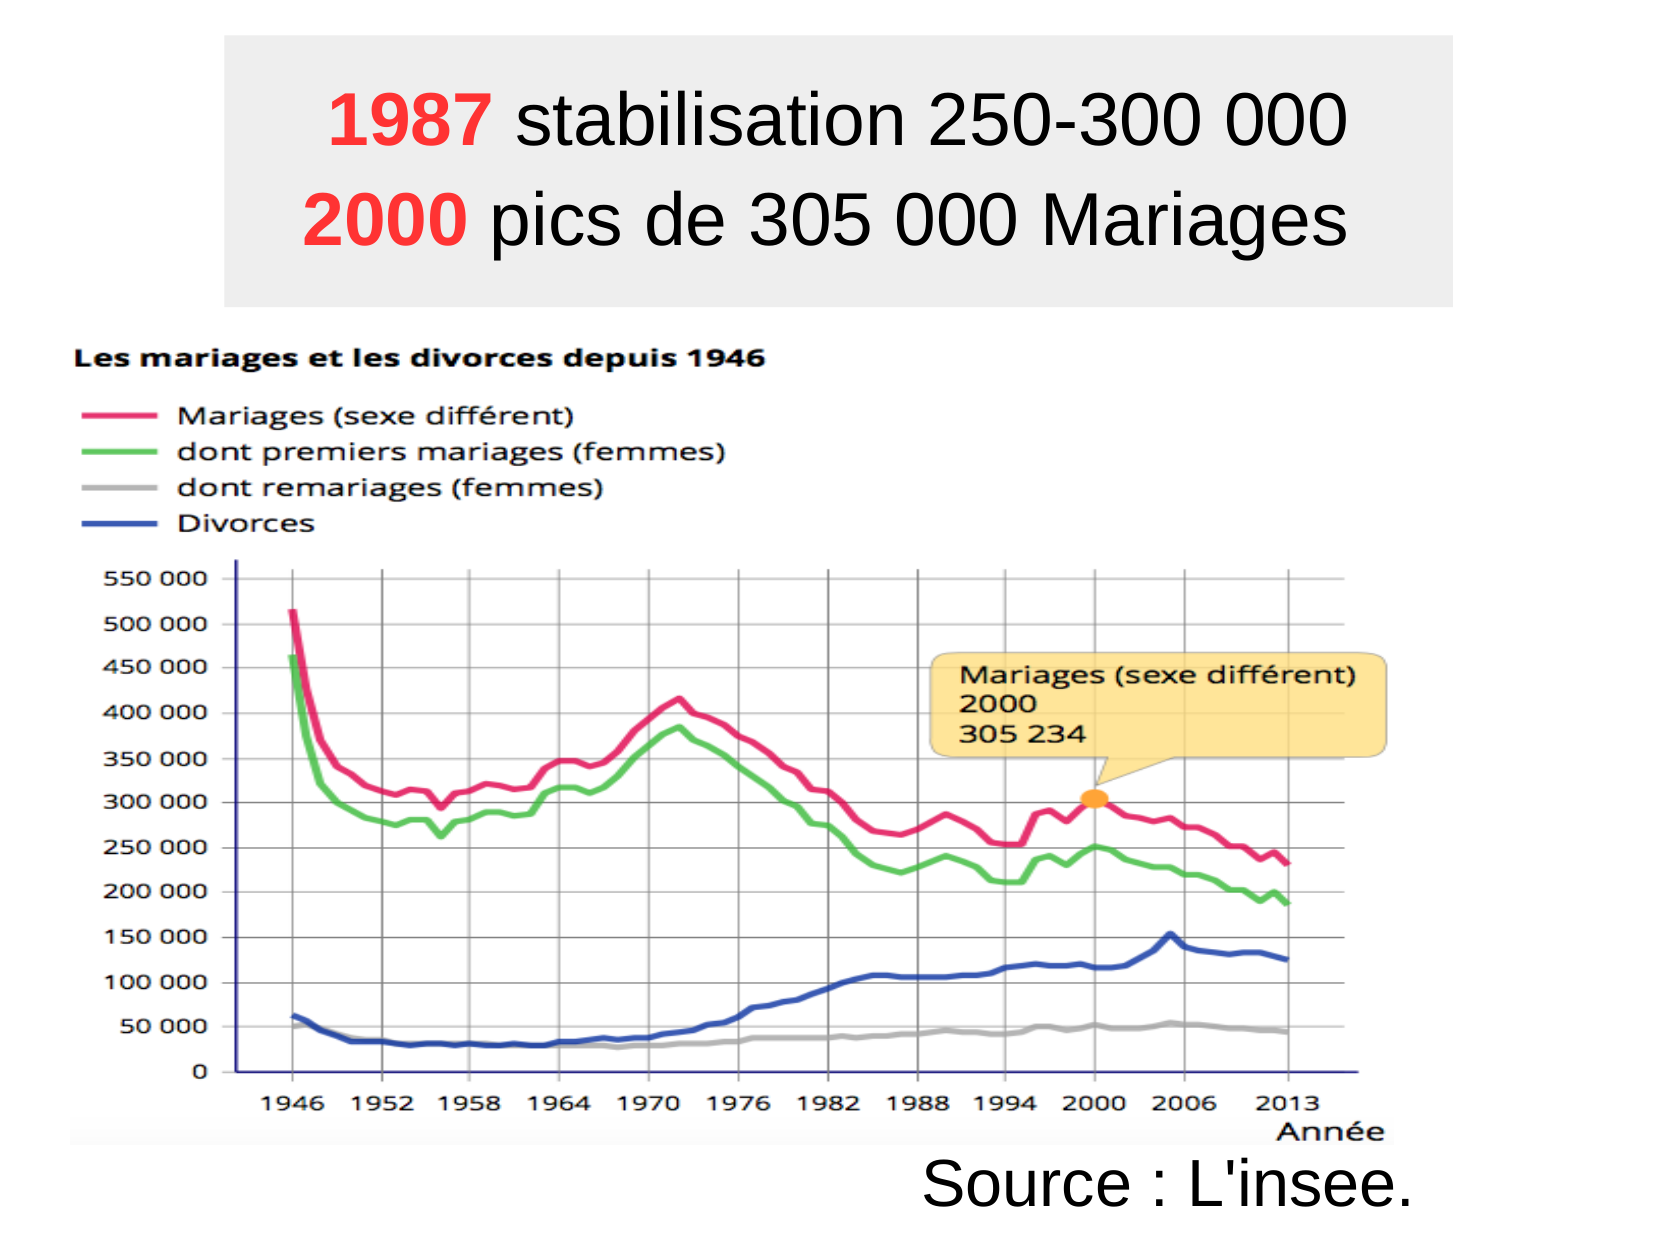

# 1987 stabilisation 250-300 000 2000 pics de 305 000 Mariages
Source : L'insee.